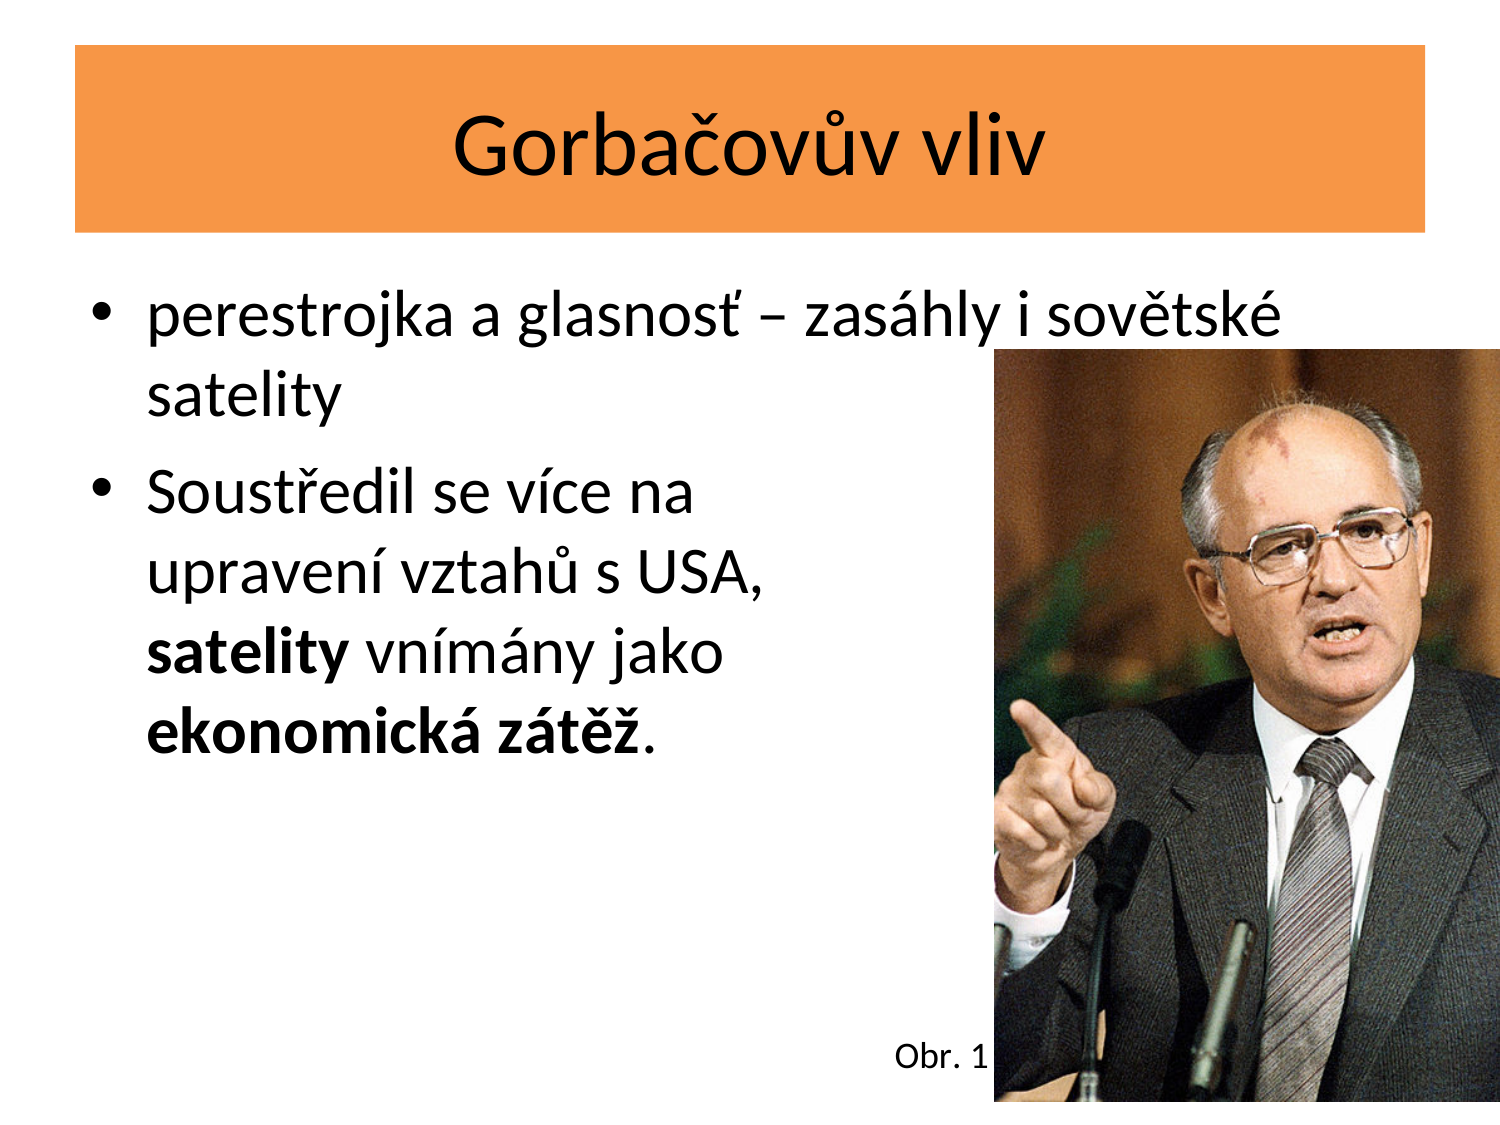

# Gorbačovův vliv
perestrojka a glasnosť – zasáhly i sovětské satelity
Soustředil se více na
upravení vztahů s USA,
satelity vnímány jako
ekonomická zátěž.
Obr. 1